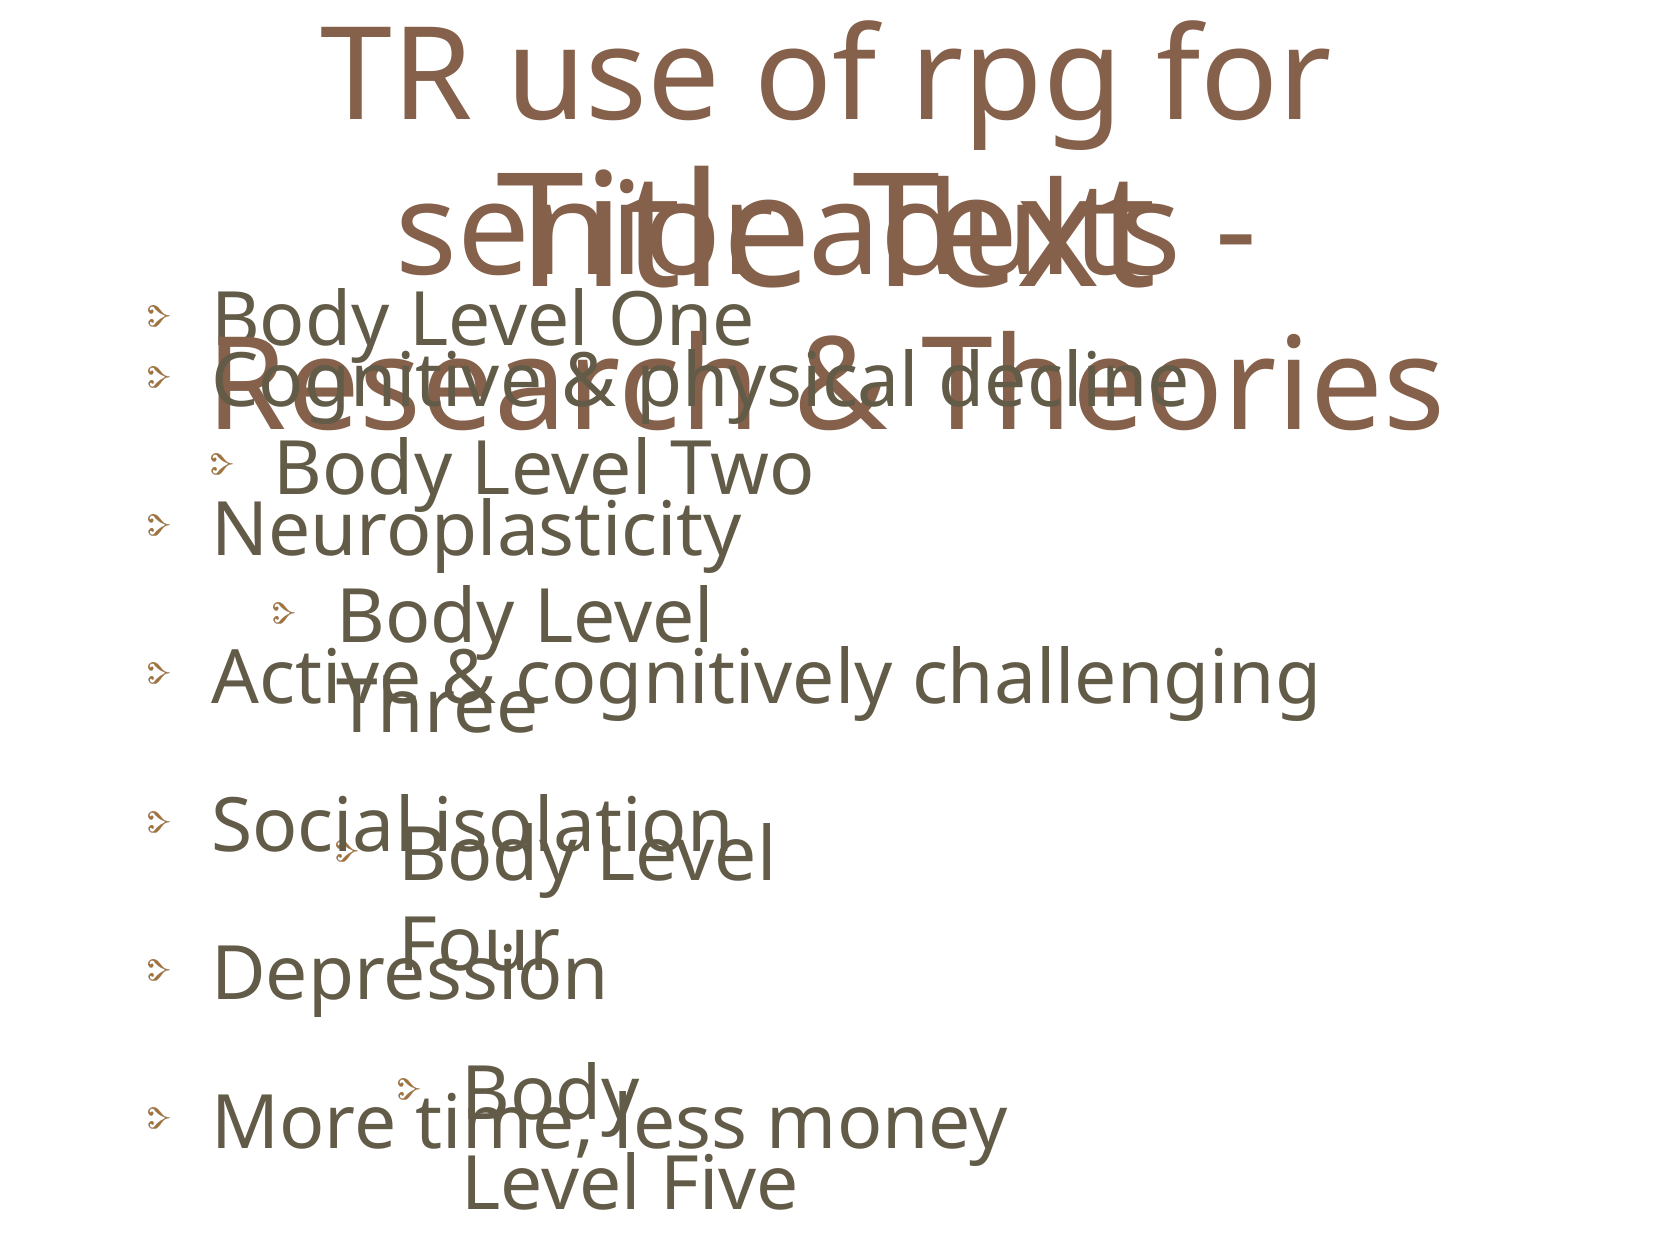

# TR use of rpg for senior adults - Research & Theories
Cognitive & physical decline
Neuroplasticity
Active & cognitively challenging
Social isolation
Depression
More time, less money